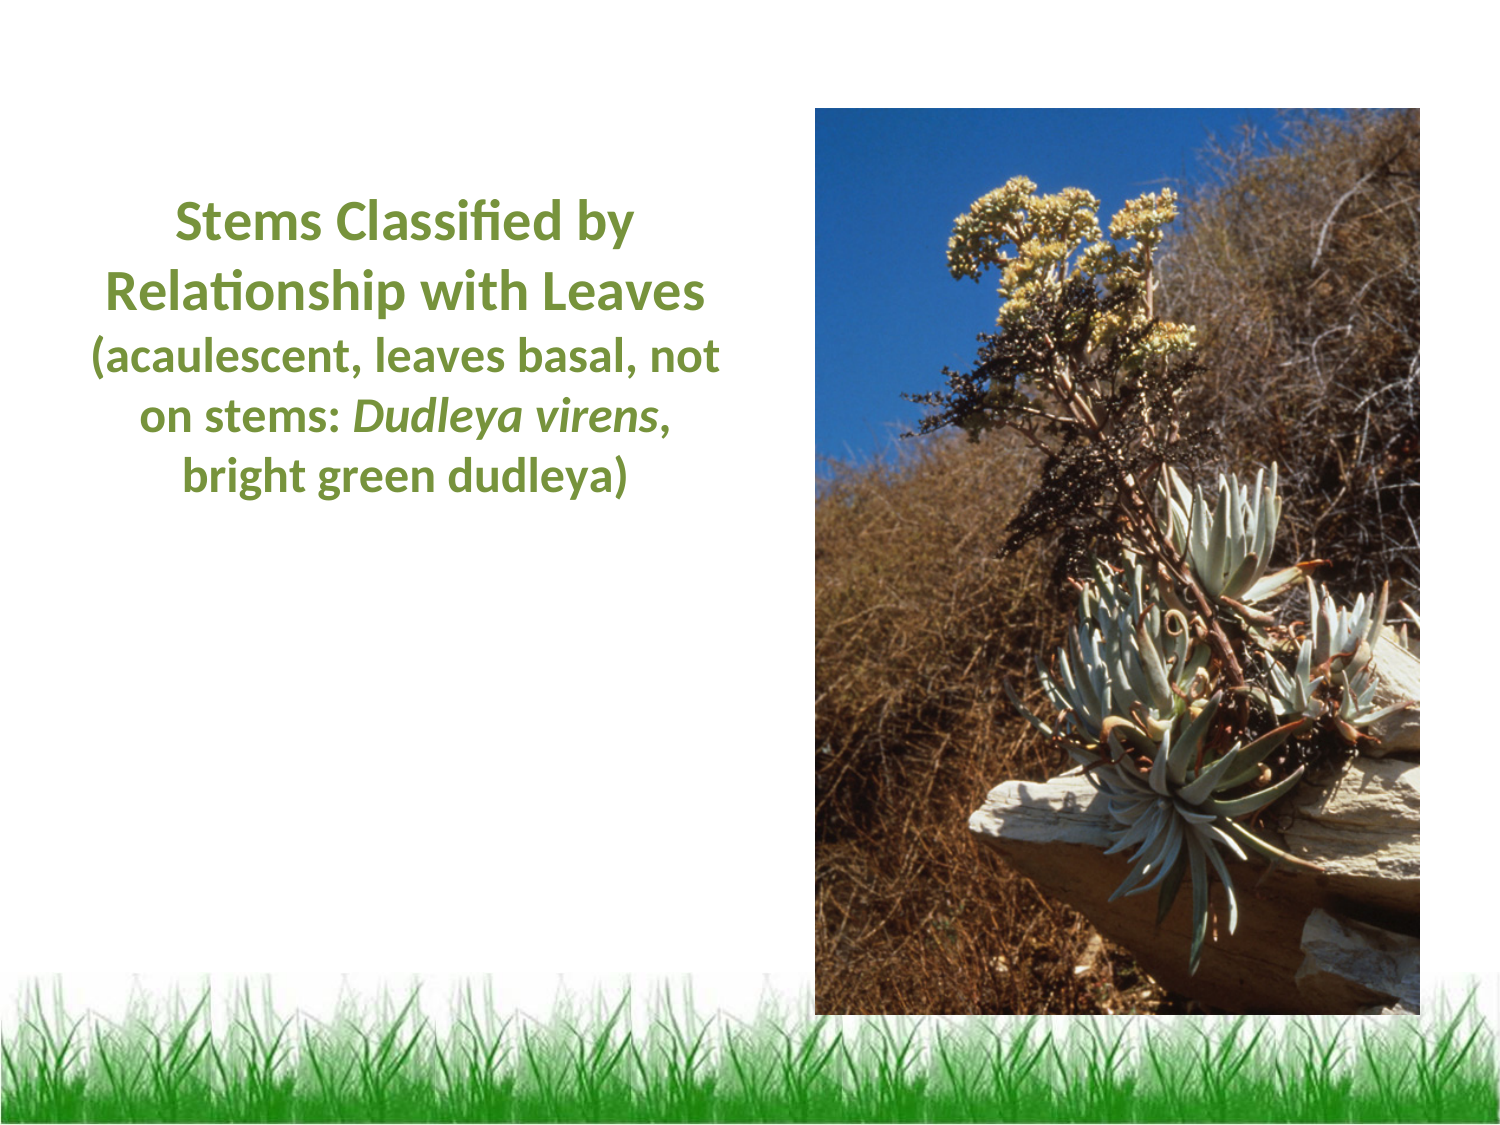

# Stems Classified by Relationship with Leaves (acaulescent, leaves basal, not on stems: Dudleya virens, bright green dudleya)